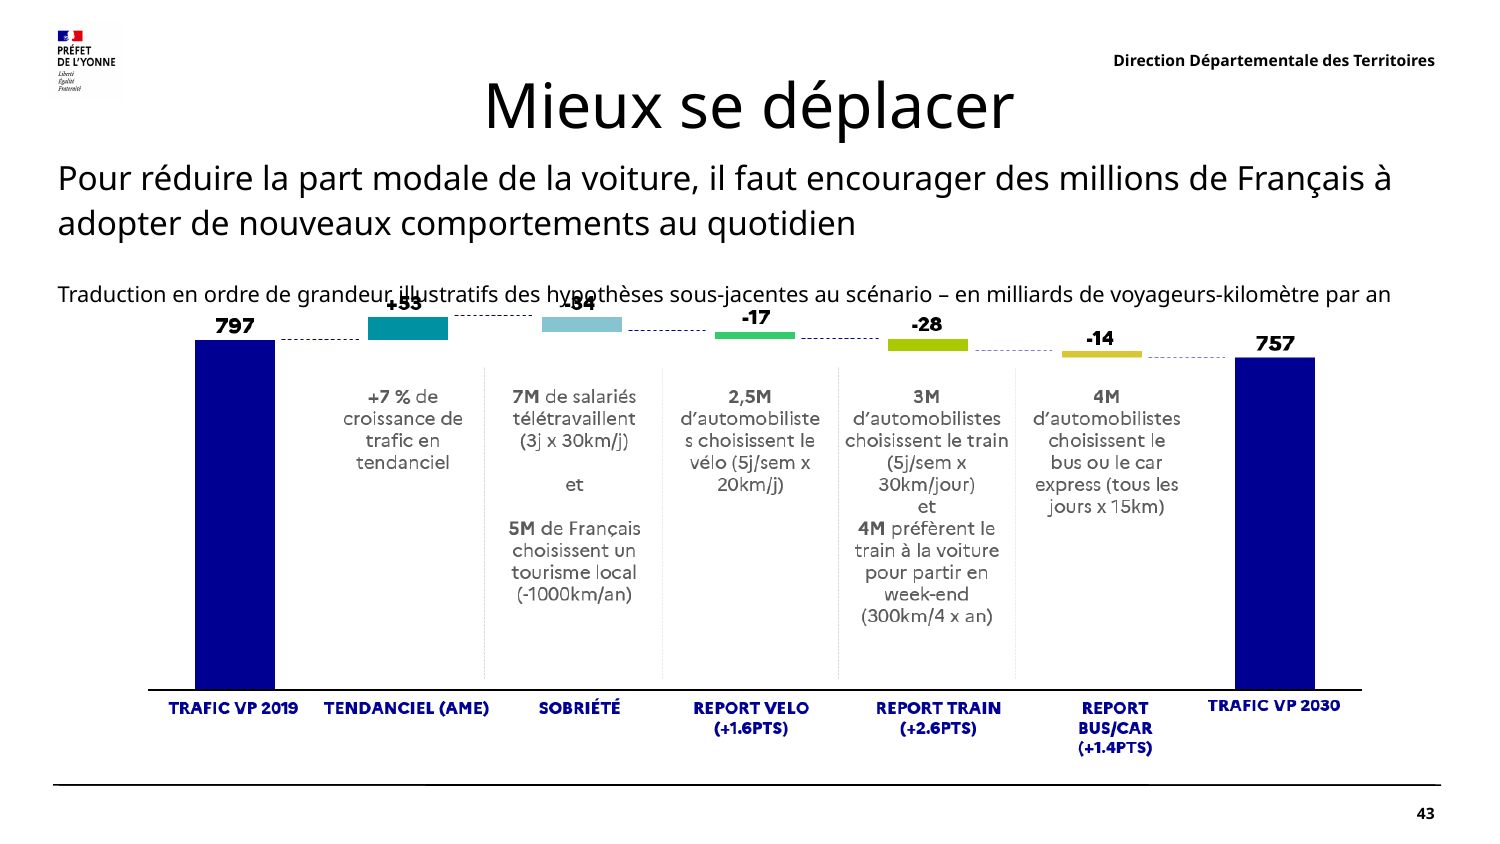

Direction Départementale des Territoires
# Mieux se déplacer
Pour réduire la part modale de la voiture, il faut encourager des millions de Français à adopter de nouveaux comportements au quotidien
Traduction en ordre de grandeur illustratifs des hypothèses sous-jacentes au scénario – en milliards de voyageurs-kilomètre par an
43